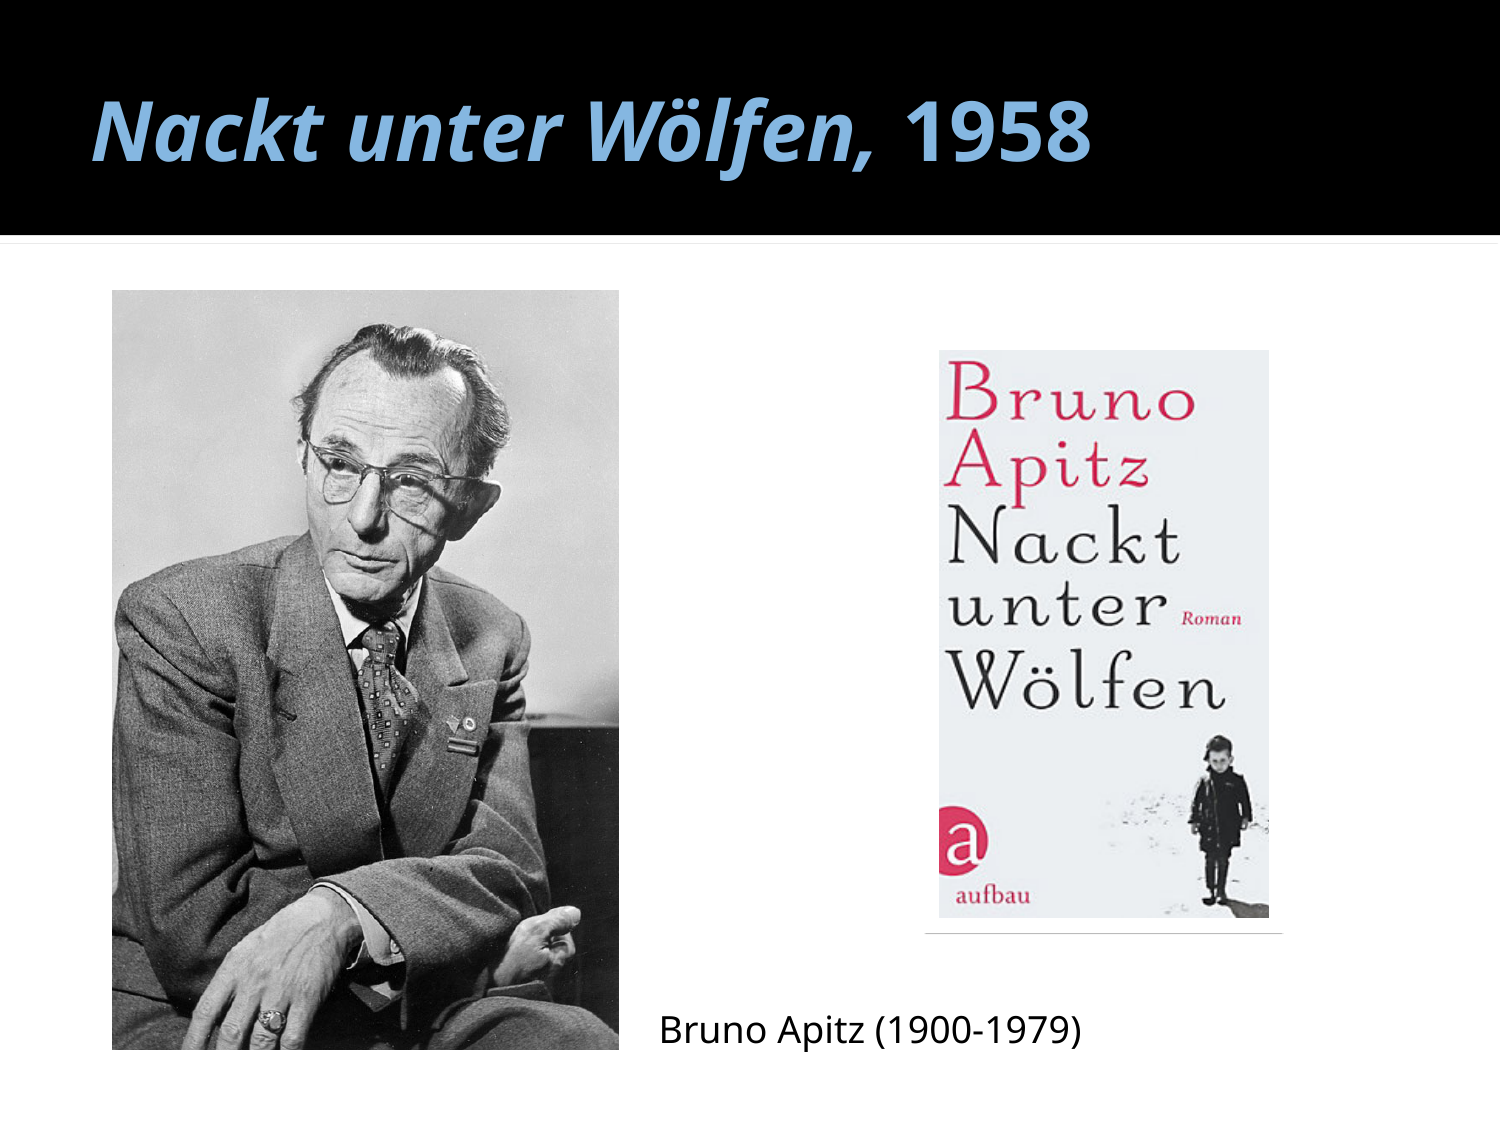

# Nackt unter Wölfen, 1958
Bruno Apitz (1900-1979)